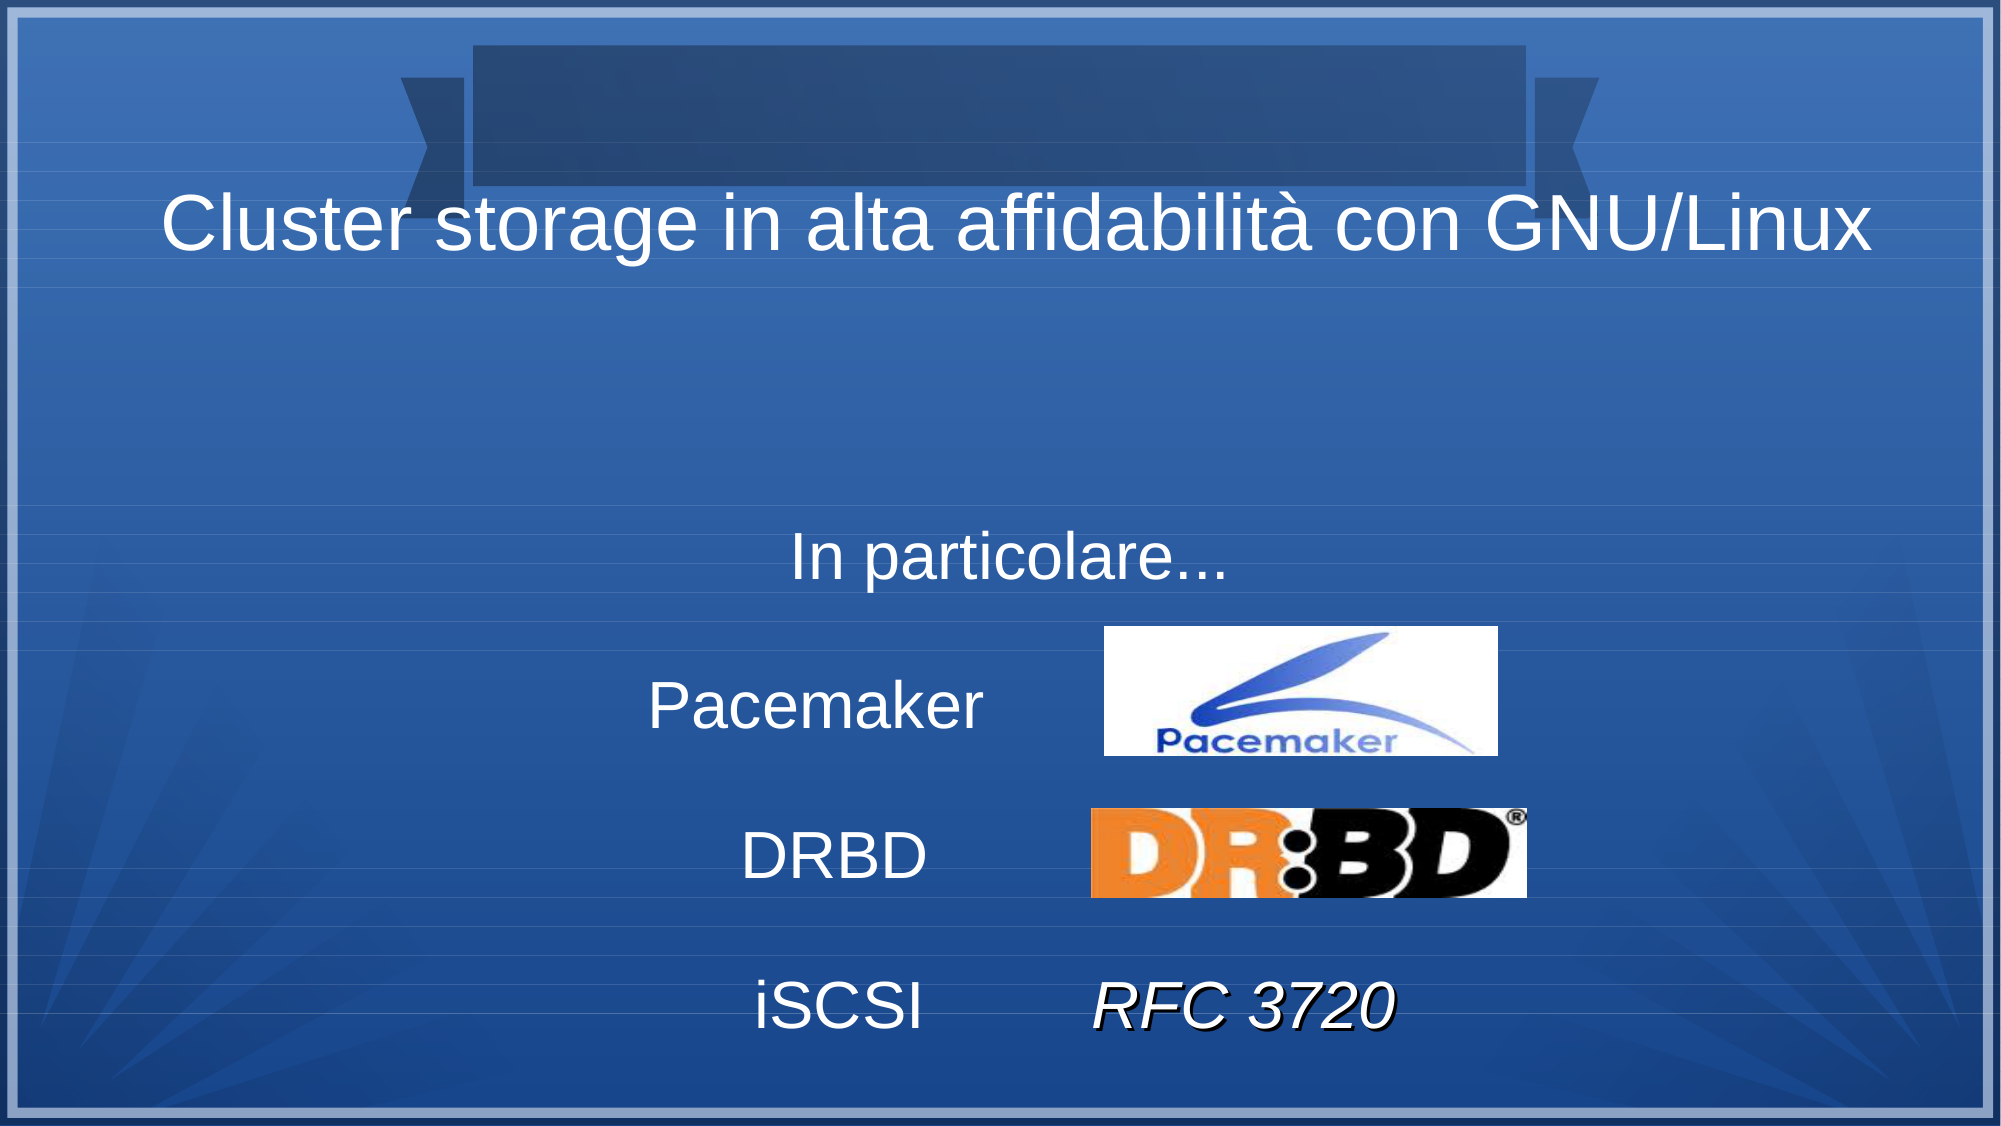

# Cluster storage in alta affidabilità con GNU/Linux
In particolare...
Pacemaker
DRBD
 iSCSI RFC 3720